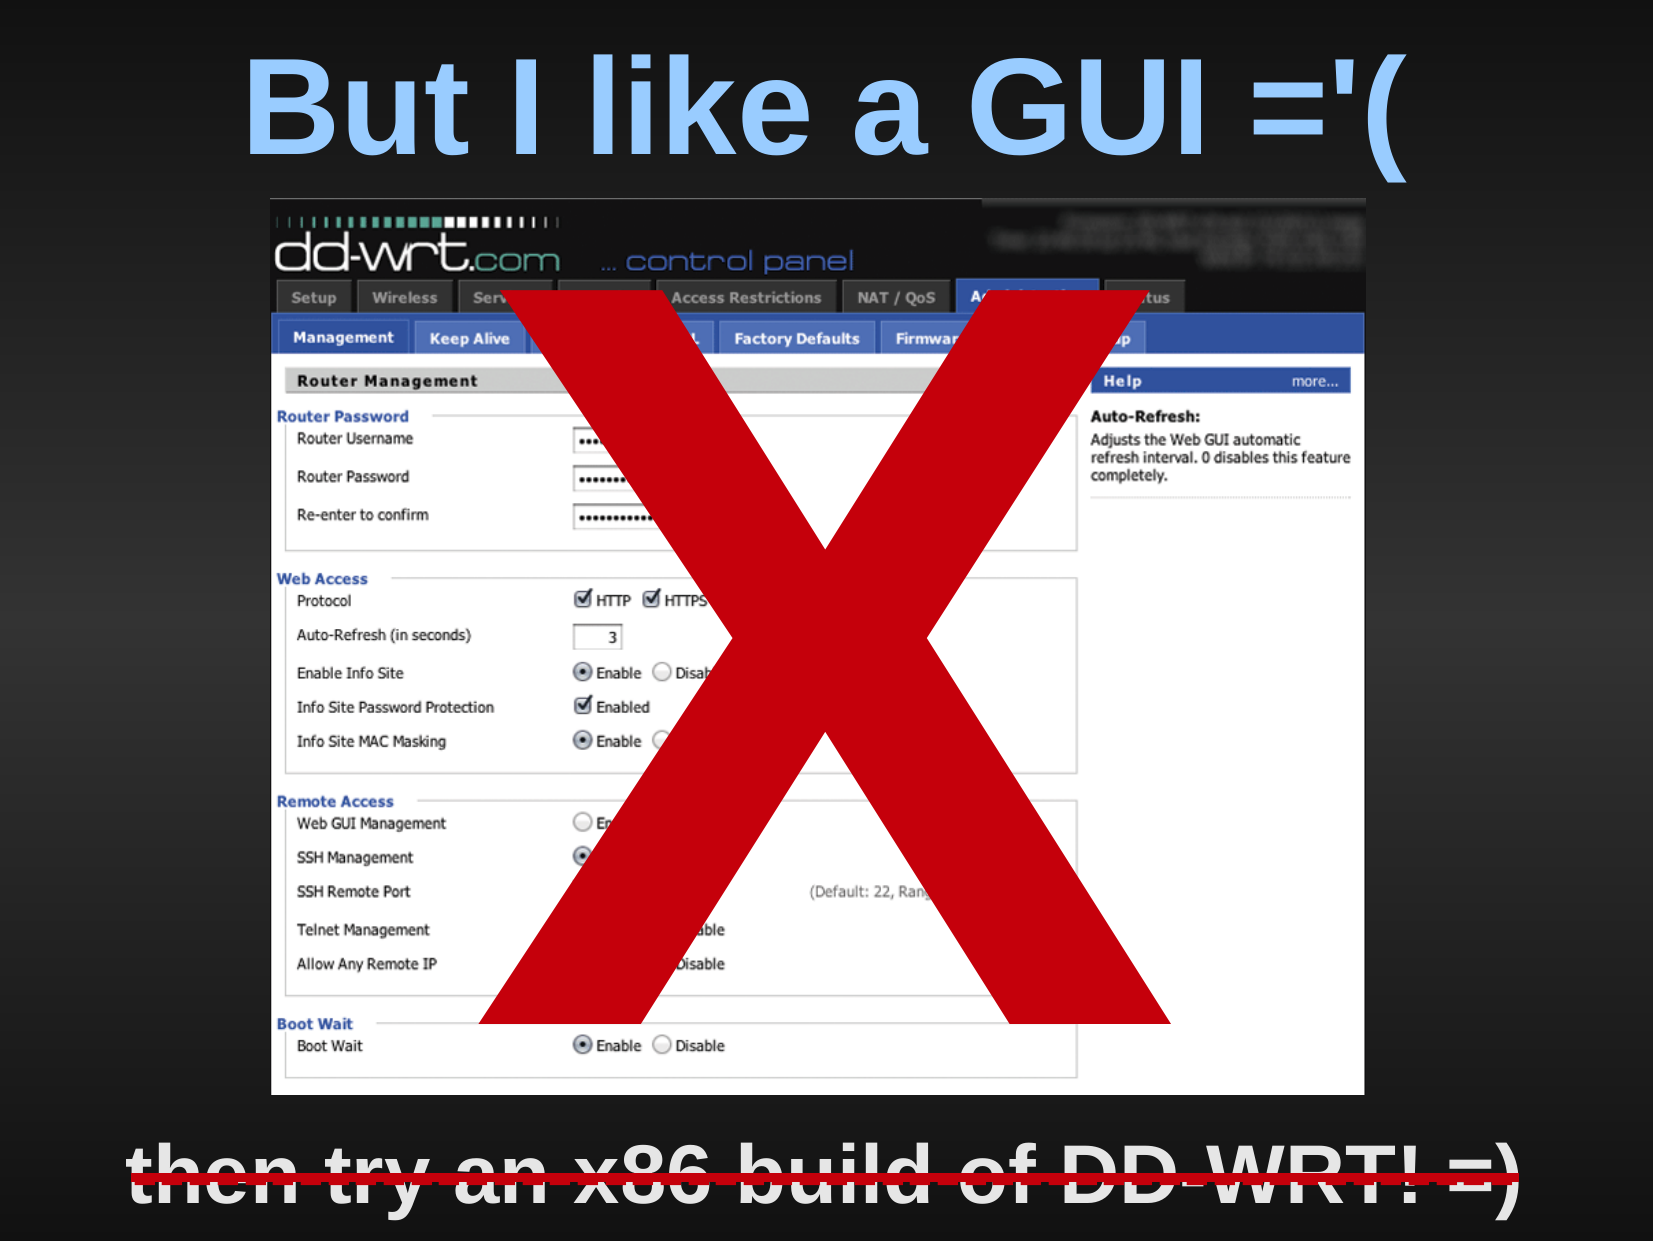

# But I like a GUI ='(
X
then try an x86 build of DD-WRT! =)
--------------------------------------------------